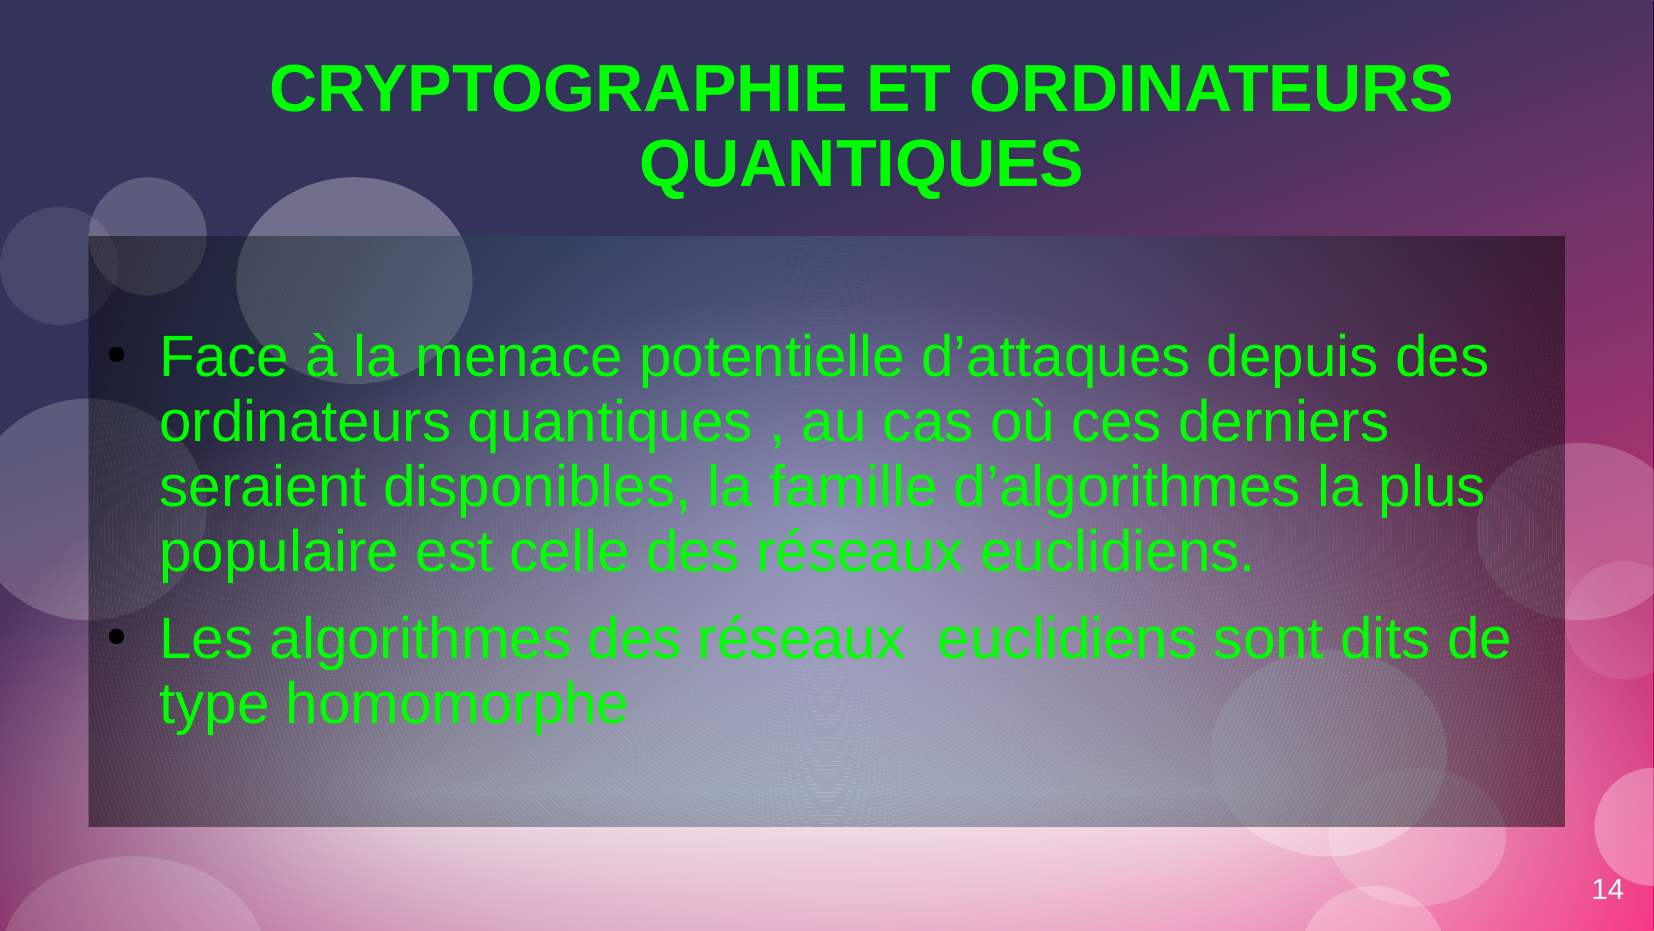

# cryptographie et ordinateurs quantiques
Face à la menace potentielle d’attaques depuis des ordinateurs quantiques , au cas où ces derniers seraient disponibles, la famille d’algorithmes la plus populaire est celle des réseaux euclidiens.
Les algorithmes des réseaux euclidiens sont dits de type homomorphe